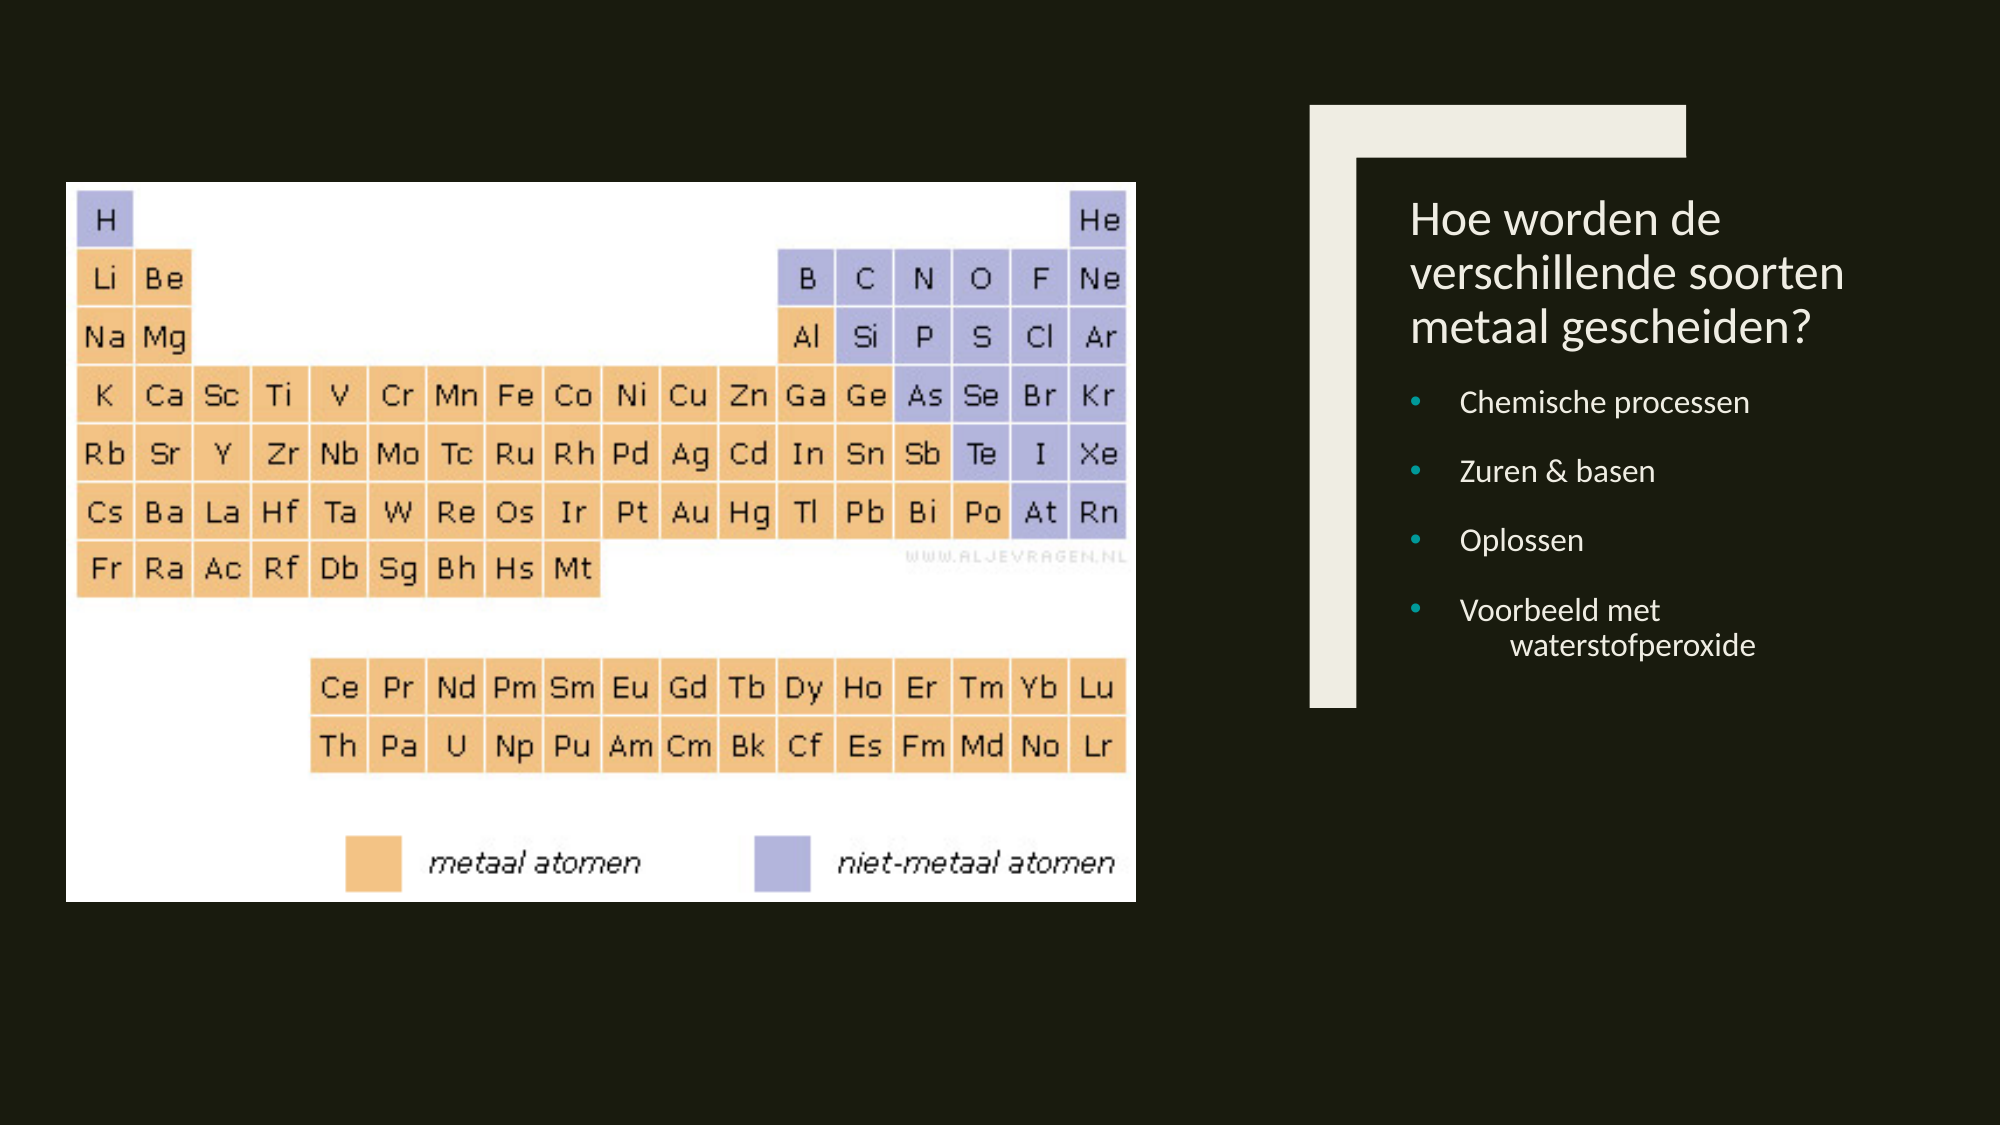

# Hoe worden de verschillende soorten metaal gescheiden?
Chemische processen
Zuren & basen
Oplossen
Voorbeeld met waterstofperoxide